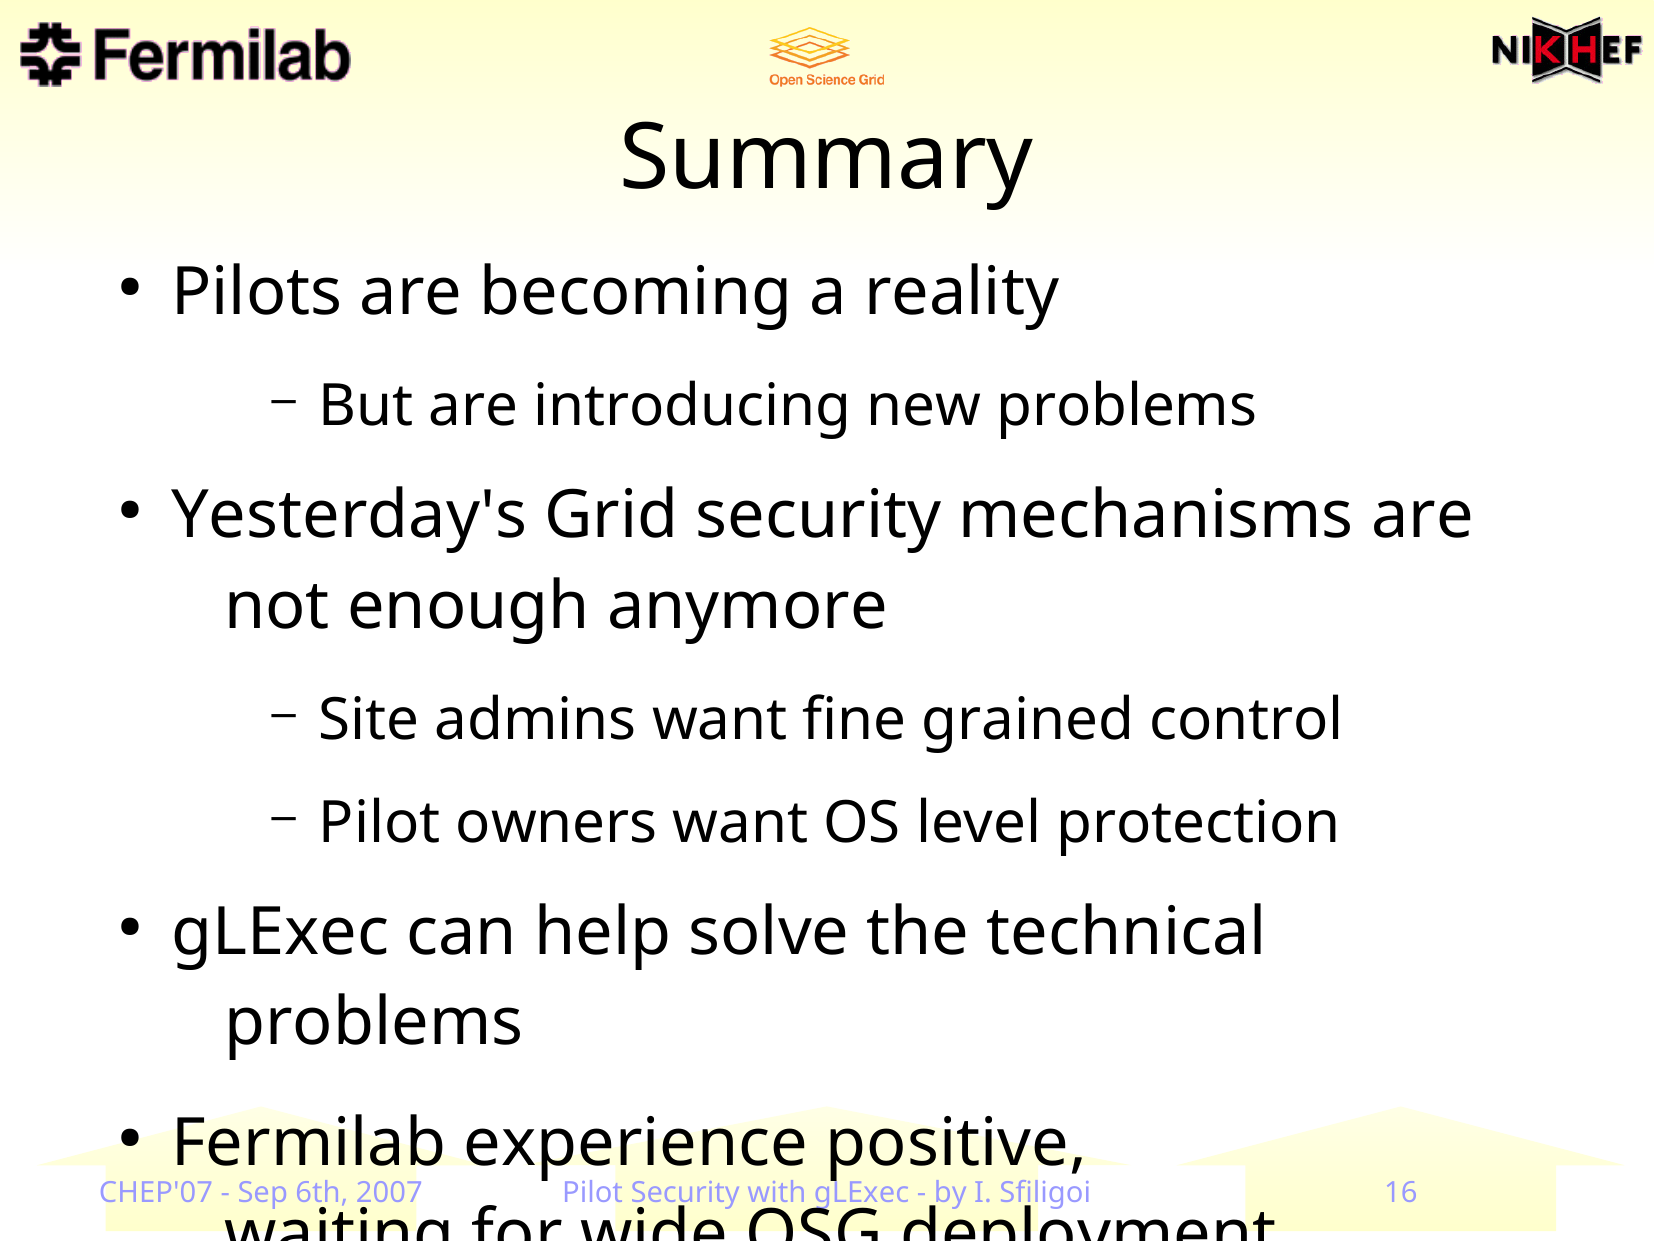

# Summary
Pilots are becoming a reality
But are introducing new problems
Yesterday's Grid security mechanisms are not enough anymore
Site admins want fine grained control
Pilot owners want OS level protection
gLExec can help solve the technical problems
Fermilab experience positive,
waiting for wide OSG deployment
CHEP'07 - Sep 6th, 2007
Pilot Security with gLExec - by I. Sfiligoi
16